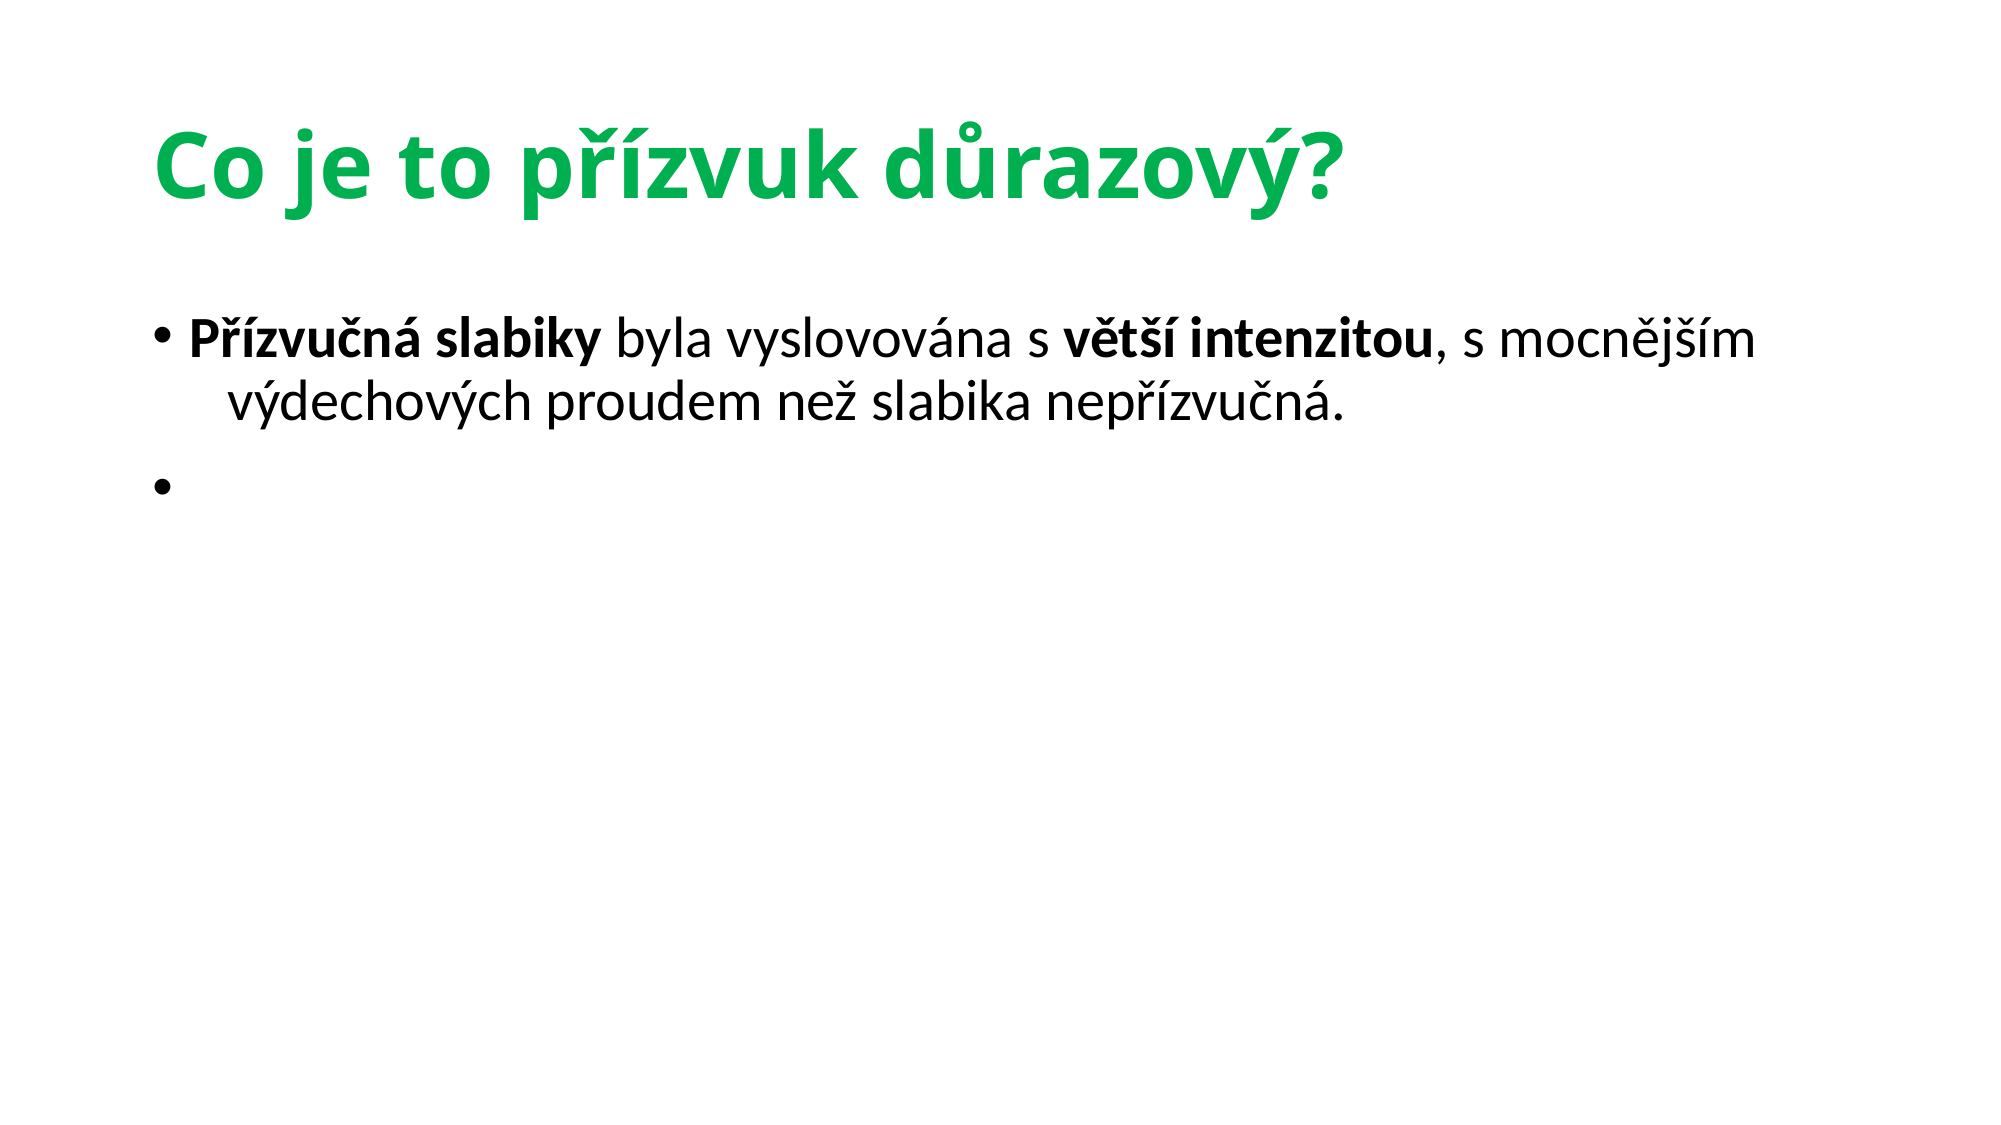

# Co je to přízvuk důrazový?
Přízvučná slabiky byla vyslovována s větší intenzitou, s mocnějším výdechových proudem než slabika nepřízvučná.